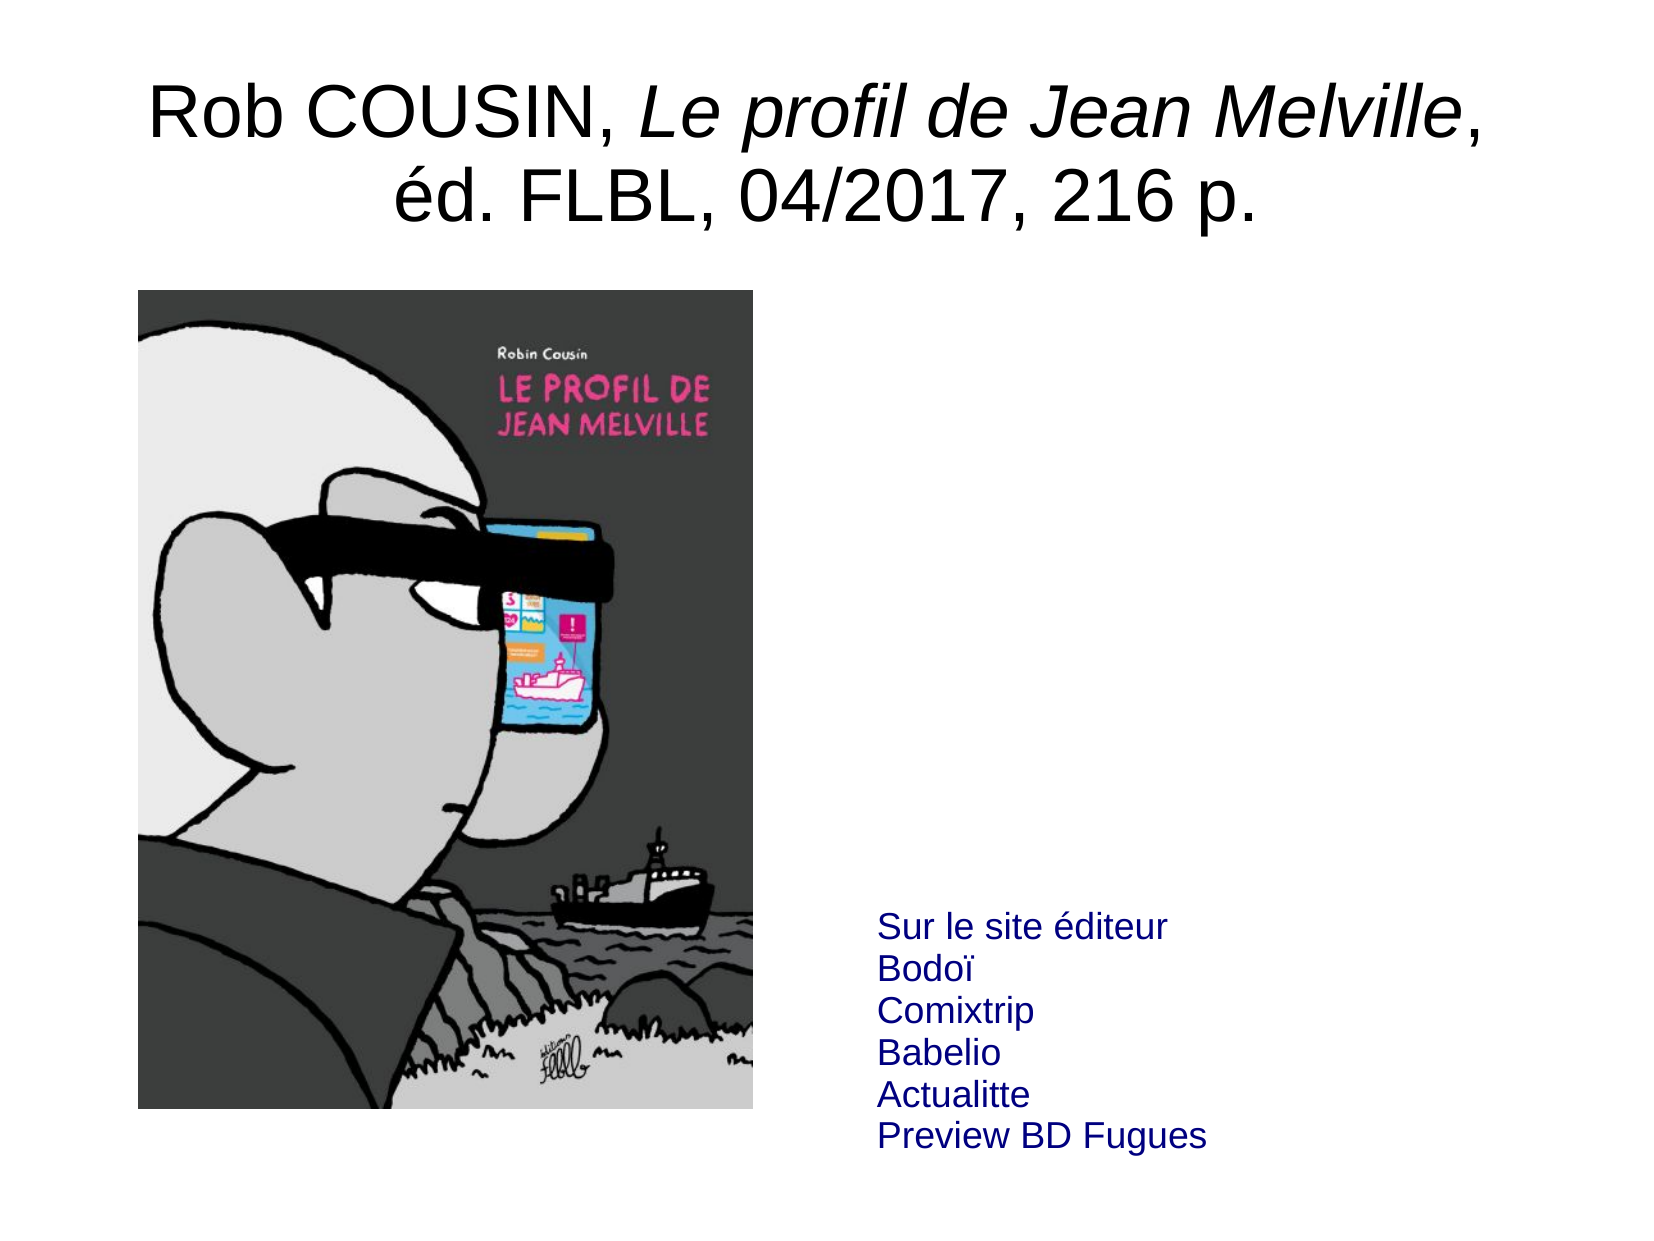

# Rob COUSIN, Le profil de Jean Melville, éd. FLBL, 04/2017, 216 p.
Sur le site éditeur
Bodoï
Comixtrip
Babelio
Actualitte
Preview BD Fugues